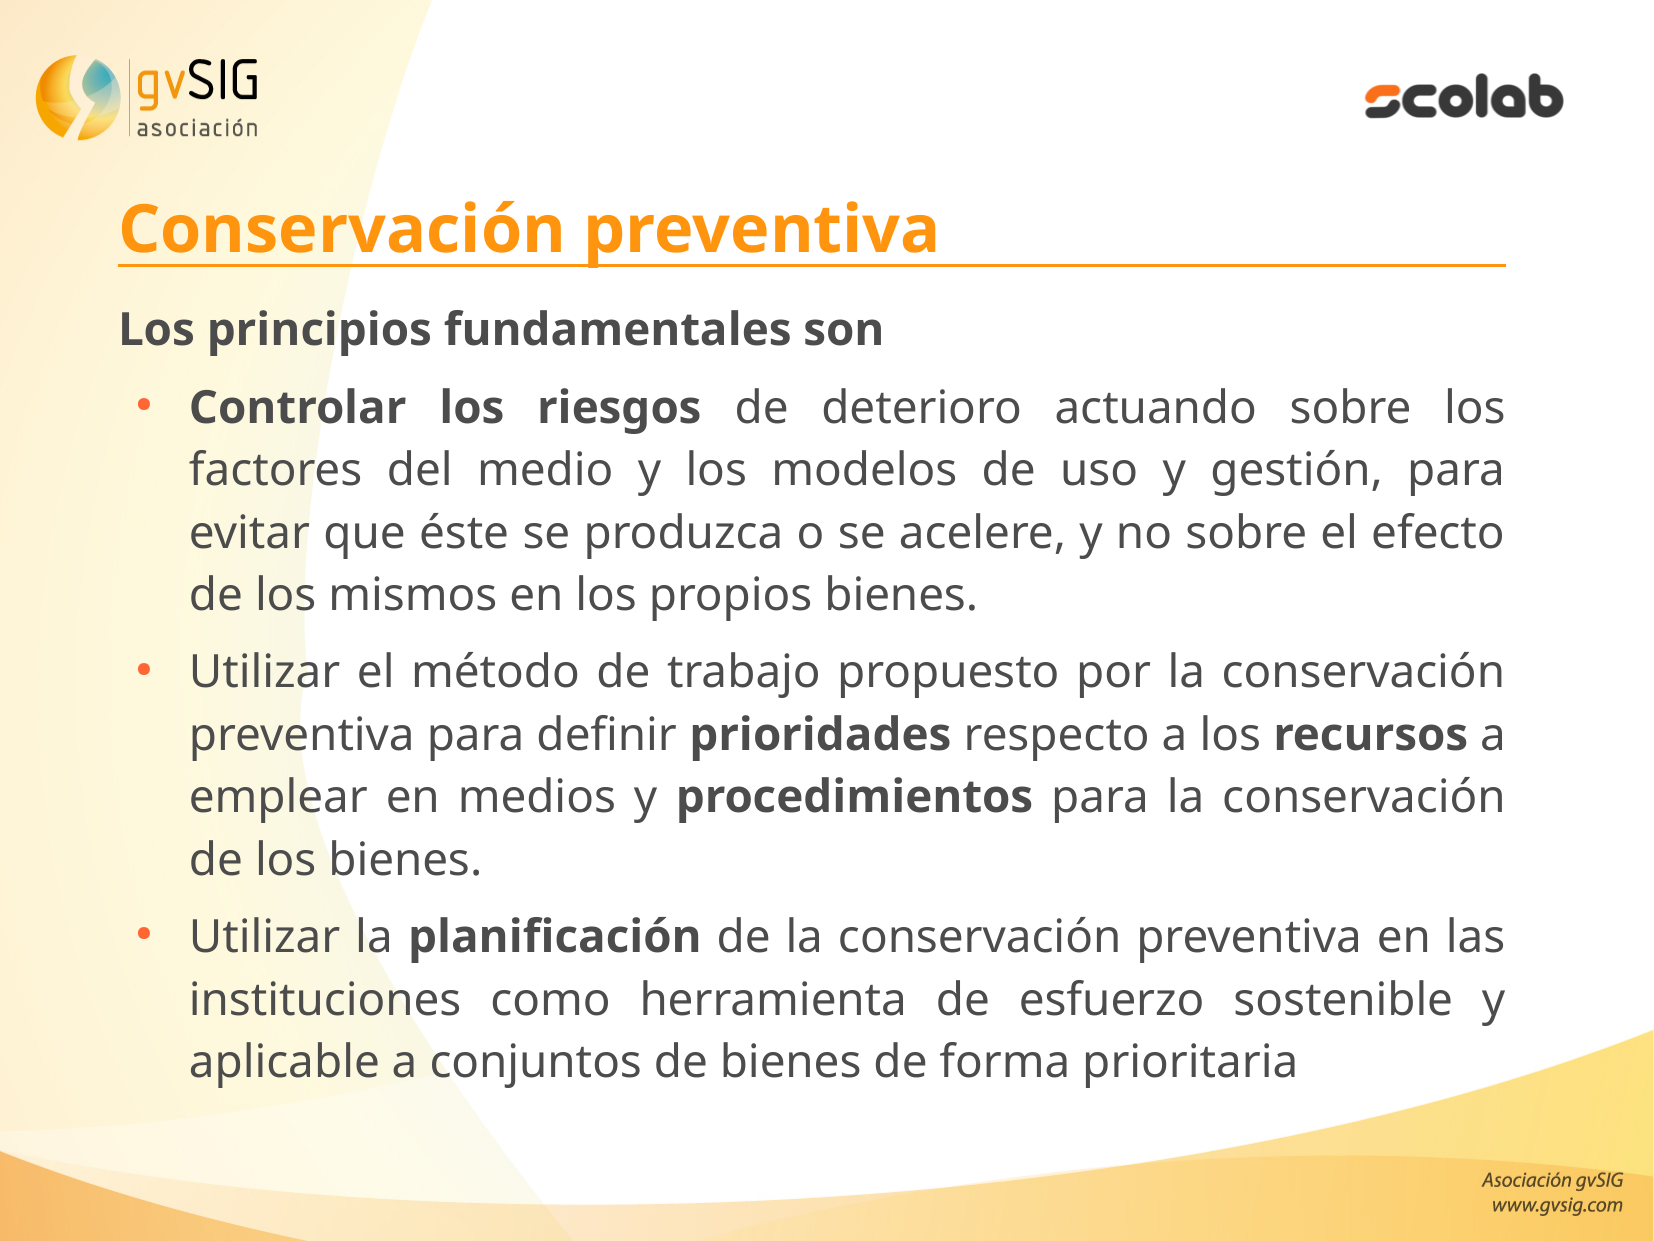

# Conservación preventiva
Los principios fundamentales son
Controlar los riesgos de deterioro actuando sobre los factores del medio y los modelos de uso y gestión, para evitar que éste se produzca o se acelere, y no sobre el efecto de los mismos en los propios bienes.
Utilizar el método de trabajo propuesto por la conservación preventiva para definir prioridades respecto a los recursos a emplear en medios y procedimientos para la conservación de los bienes.
Utilizar la planificación de la conservación preventiva en las instituciones como herramienta de esfuerzo sostenible y aplicable a conjuntos de bienes de forma prioritaria